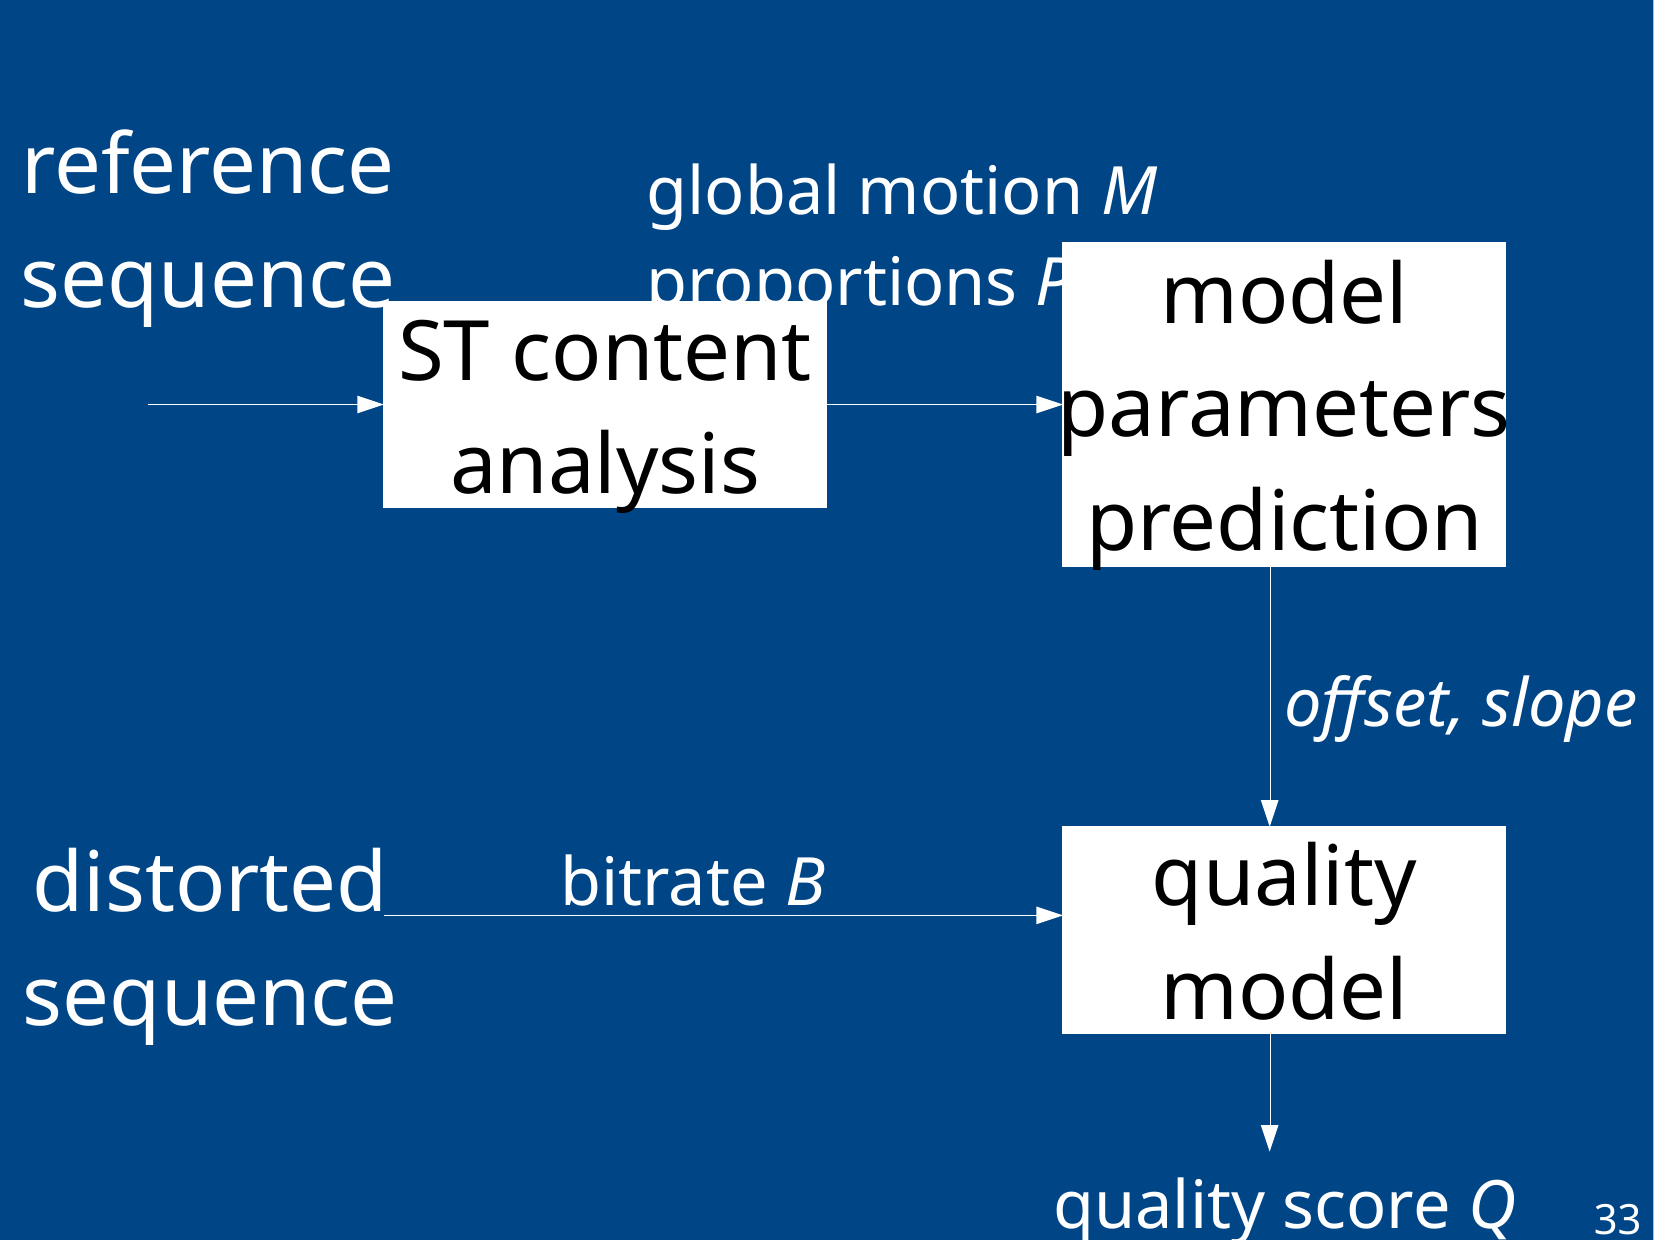

reference
sequence
global motion M
proportions Pi
model
parameters
prediction
ST content
analysis
offset, slope
distorted
sequence
bitrate B
quality
model
quality score Q
33